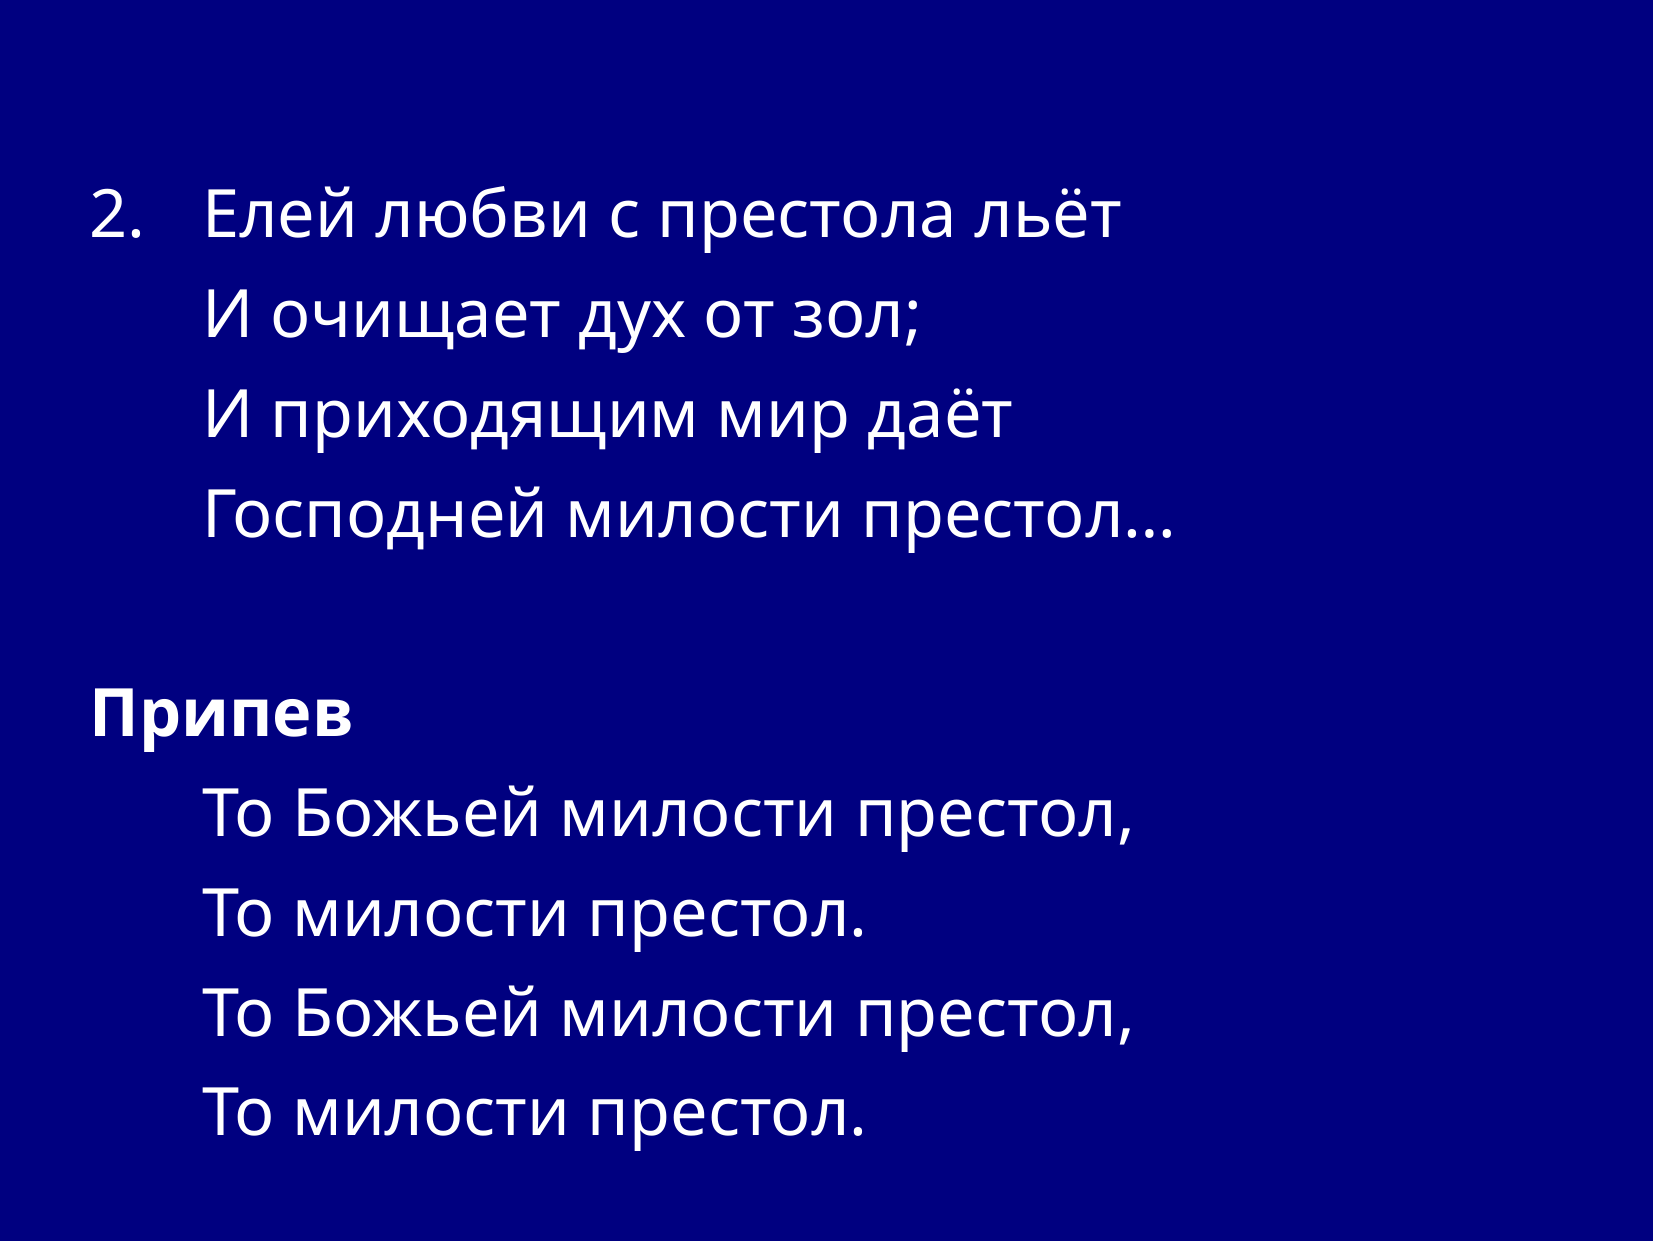

2.	Елей любви с престола льёт
	И очищает дух от зол;
	И приходящим мир даёт
	Господней милости престол…
Припев
	То Божьей милости престол,
	То милости престол.
	То Божьей милости престол,
	То милости престол.